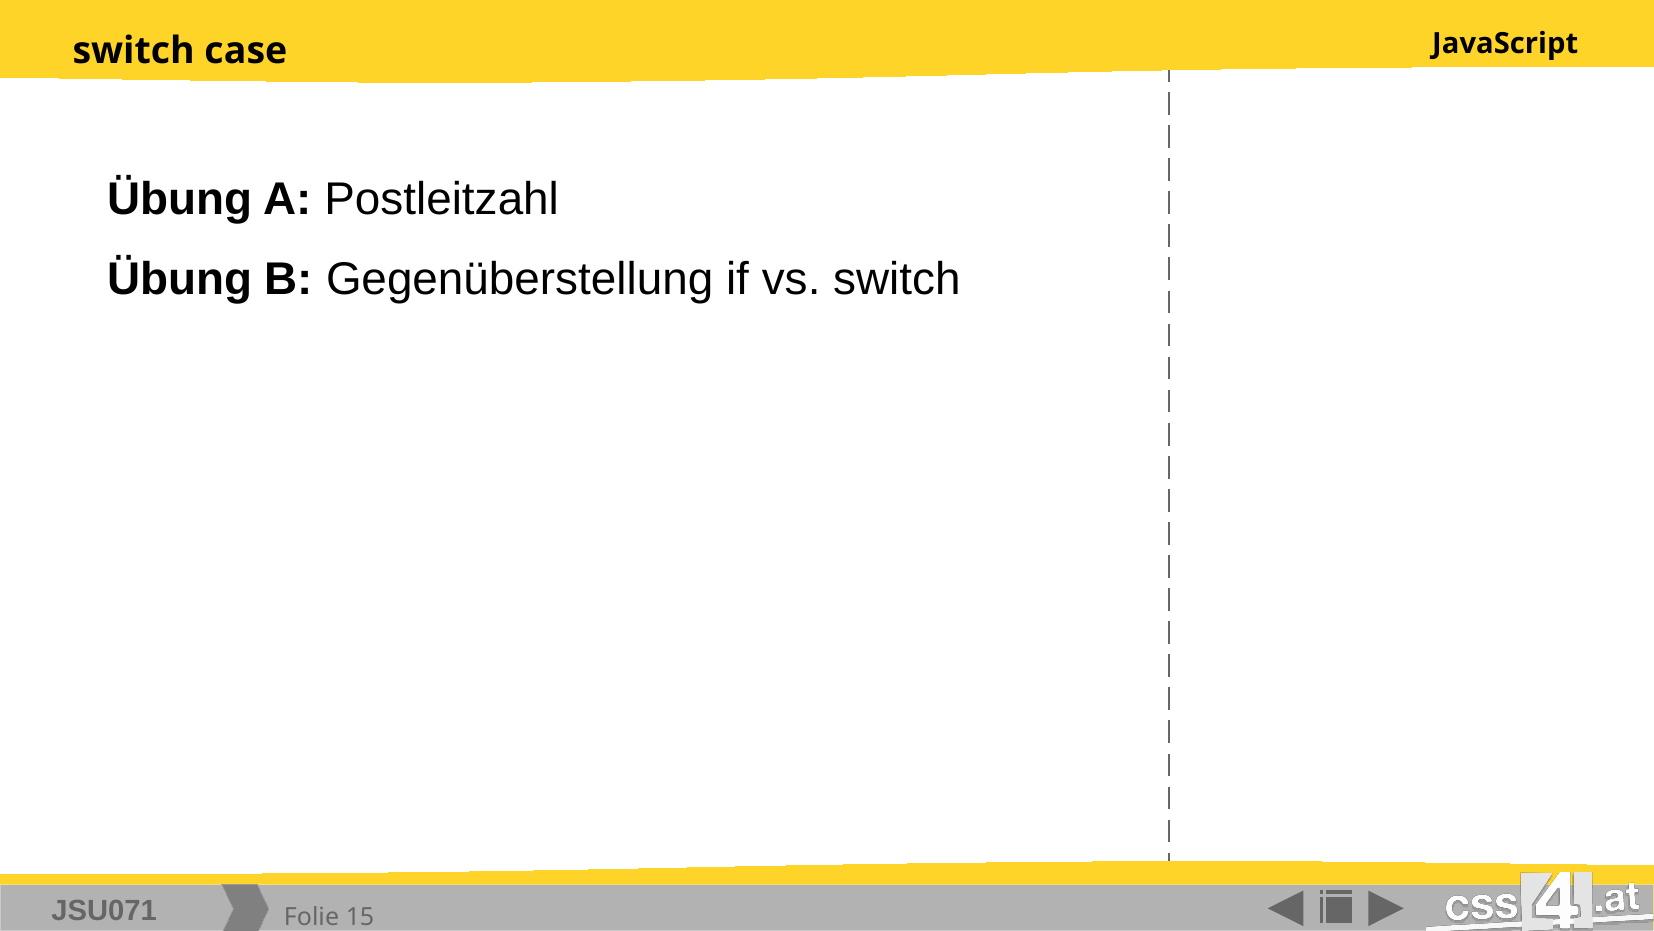

JavaScript
switch case
Übung A: Postleitzahl
Übung B: Gegenüberstellung if vs. switch
JSU071
Folie